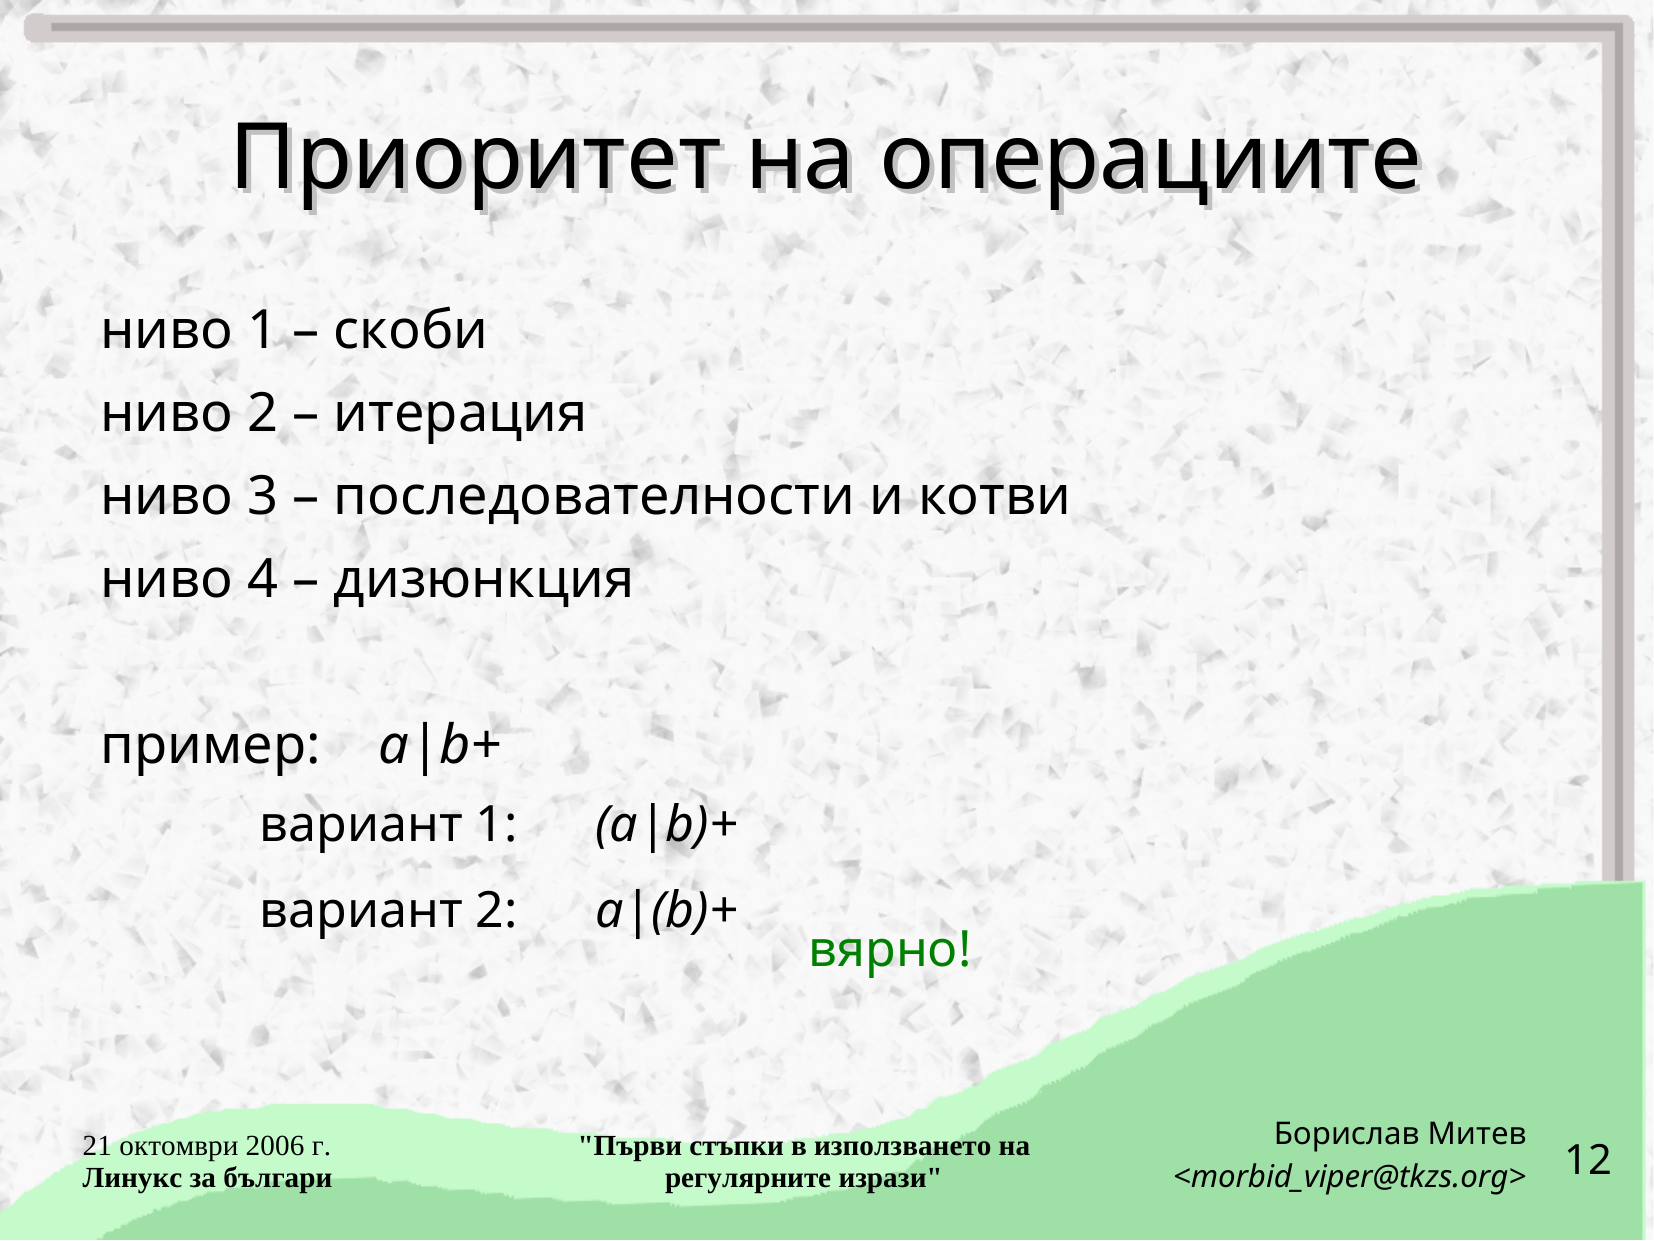

# Приоритет на операциите
ниво 1 – скоби
ниво 2 – итерация
ниво 3 – последователности и котви
ниво 4 – дизюнкция
пример:	a|b+
вариант 1:		(a|b)+
вариант 2:		a|(b)+
вярно!
12